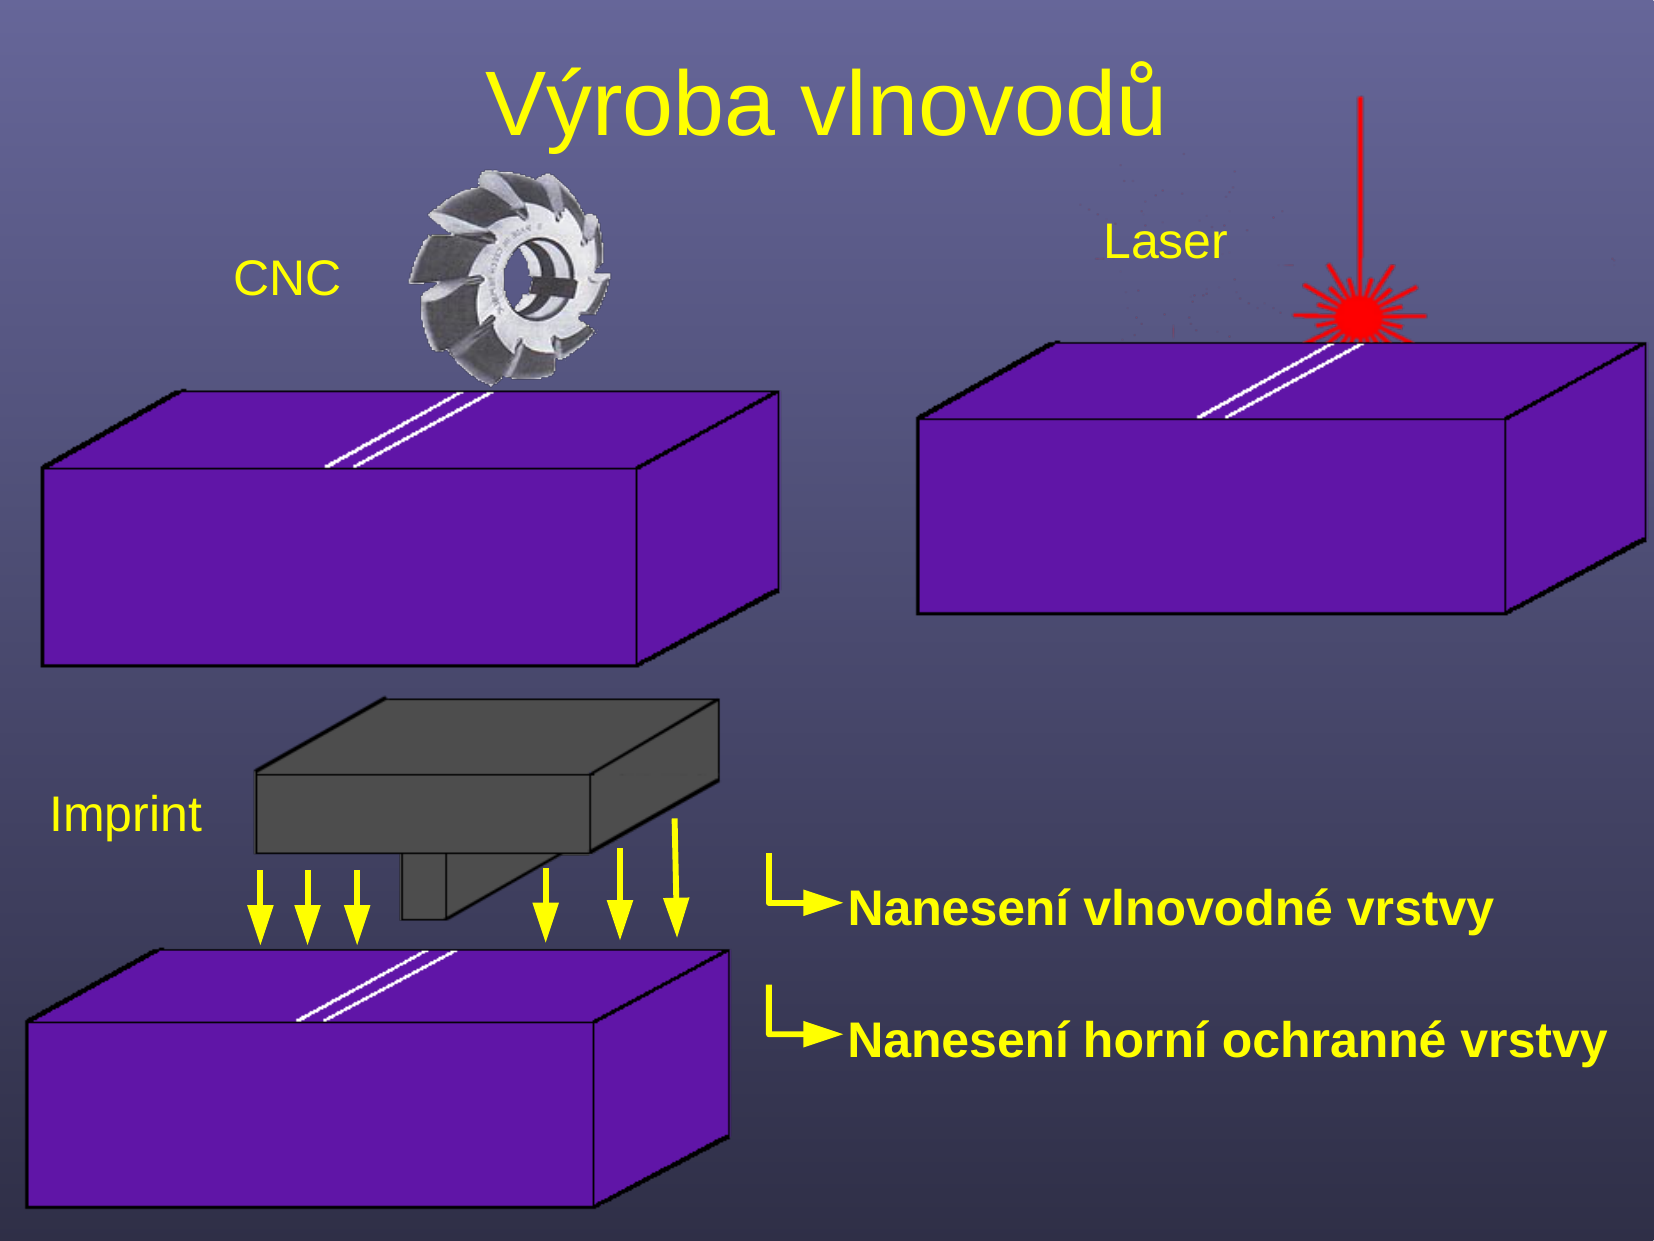

# Výroba vlnovodů
Laser
CNC
Imprint
Nanesení vlnovodné vrstvy
Nanesení horní ochranné vrstvy